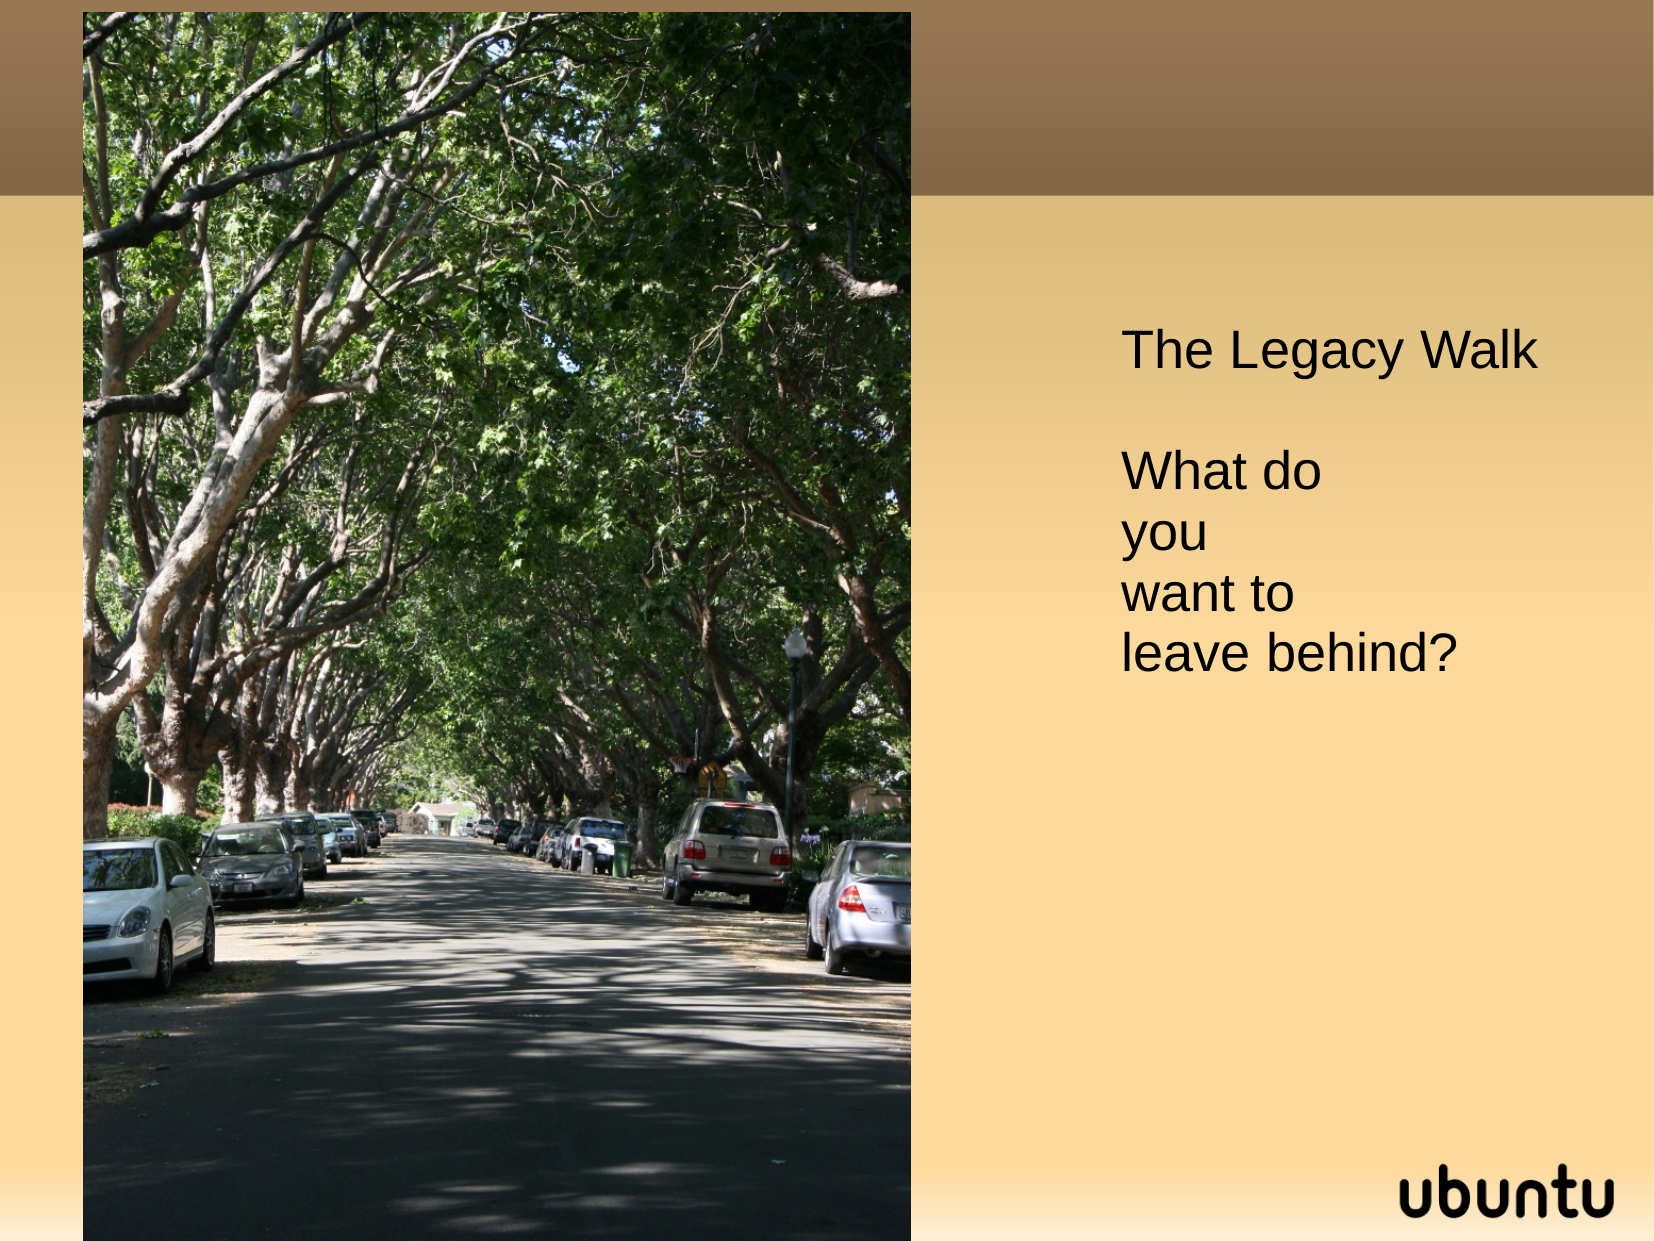

The Legacy Walk
What do
you
want to
leave behind?